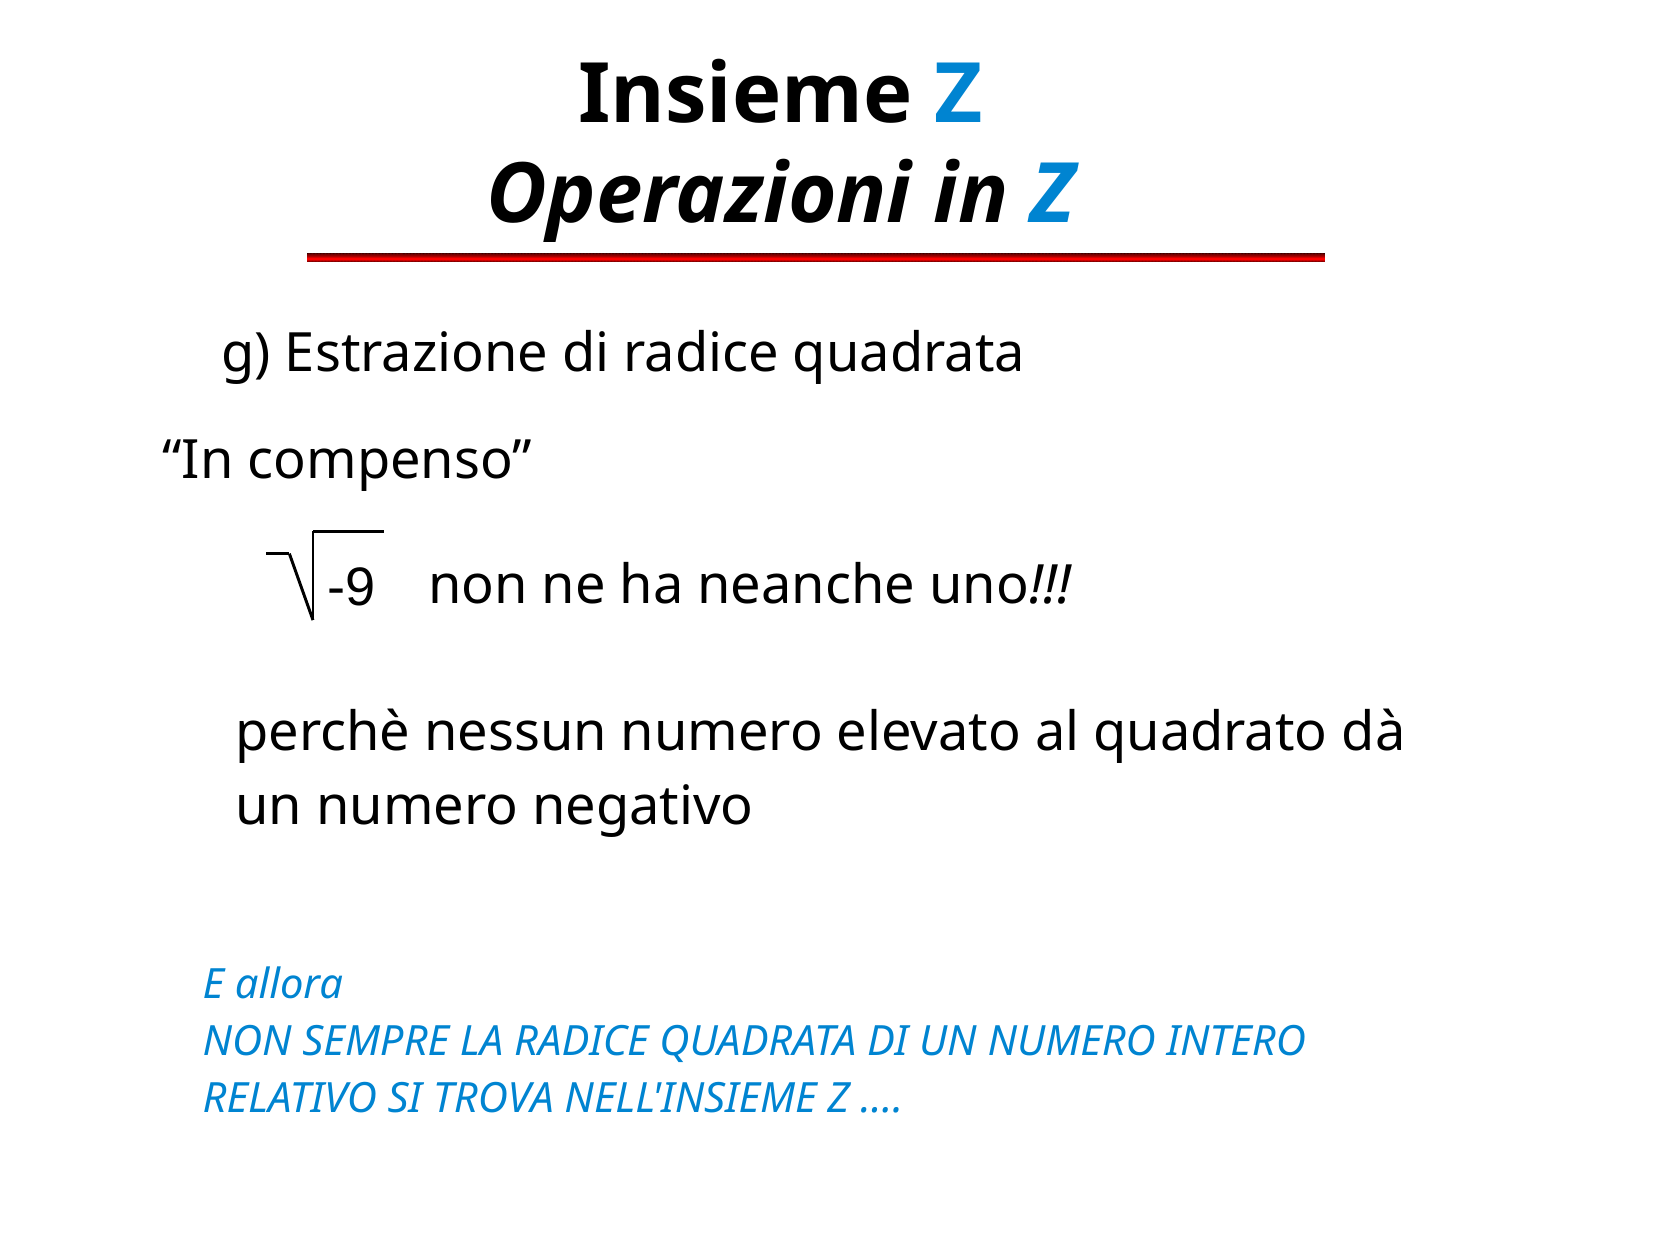

# Insieme Z Operazioni in Z
g) Estrazione di radice quadrata
“In compenso”
non ne ha neanche uno!!!
-9
perchè nessun numero elevato al quadrato dà
un numero negativo
E allora
NON SEMPRE LA RADICE QUADRATA DI UN NUMERO INTERO
RELATIVO SI TROVA NELL'INSIEME Z ....